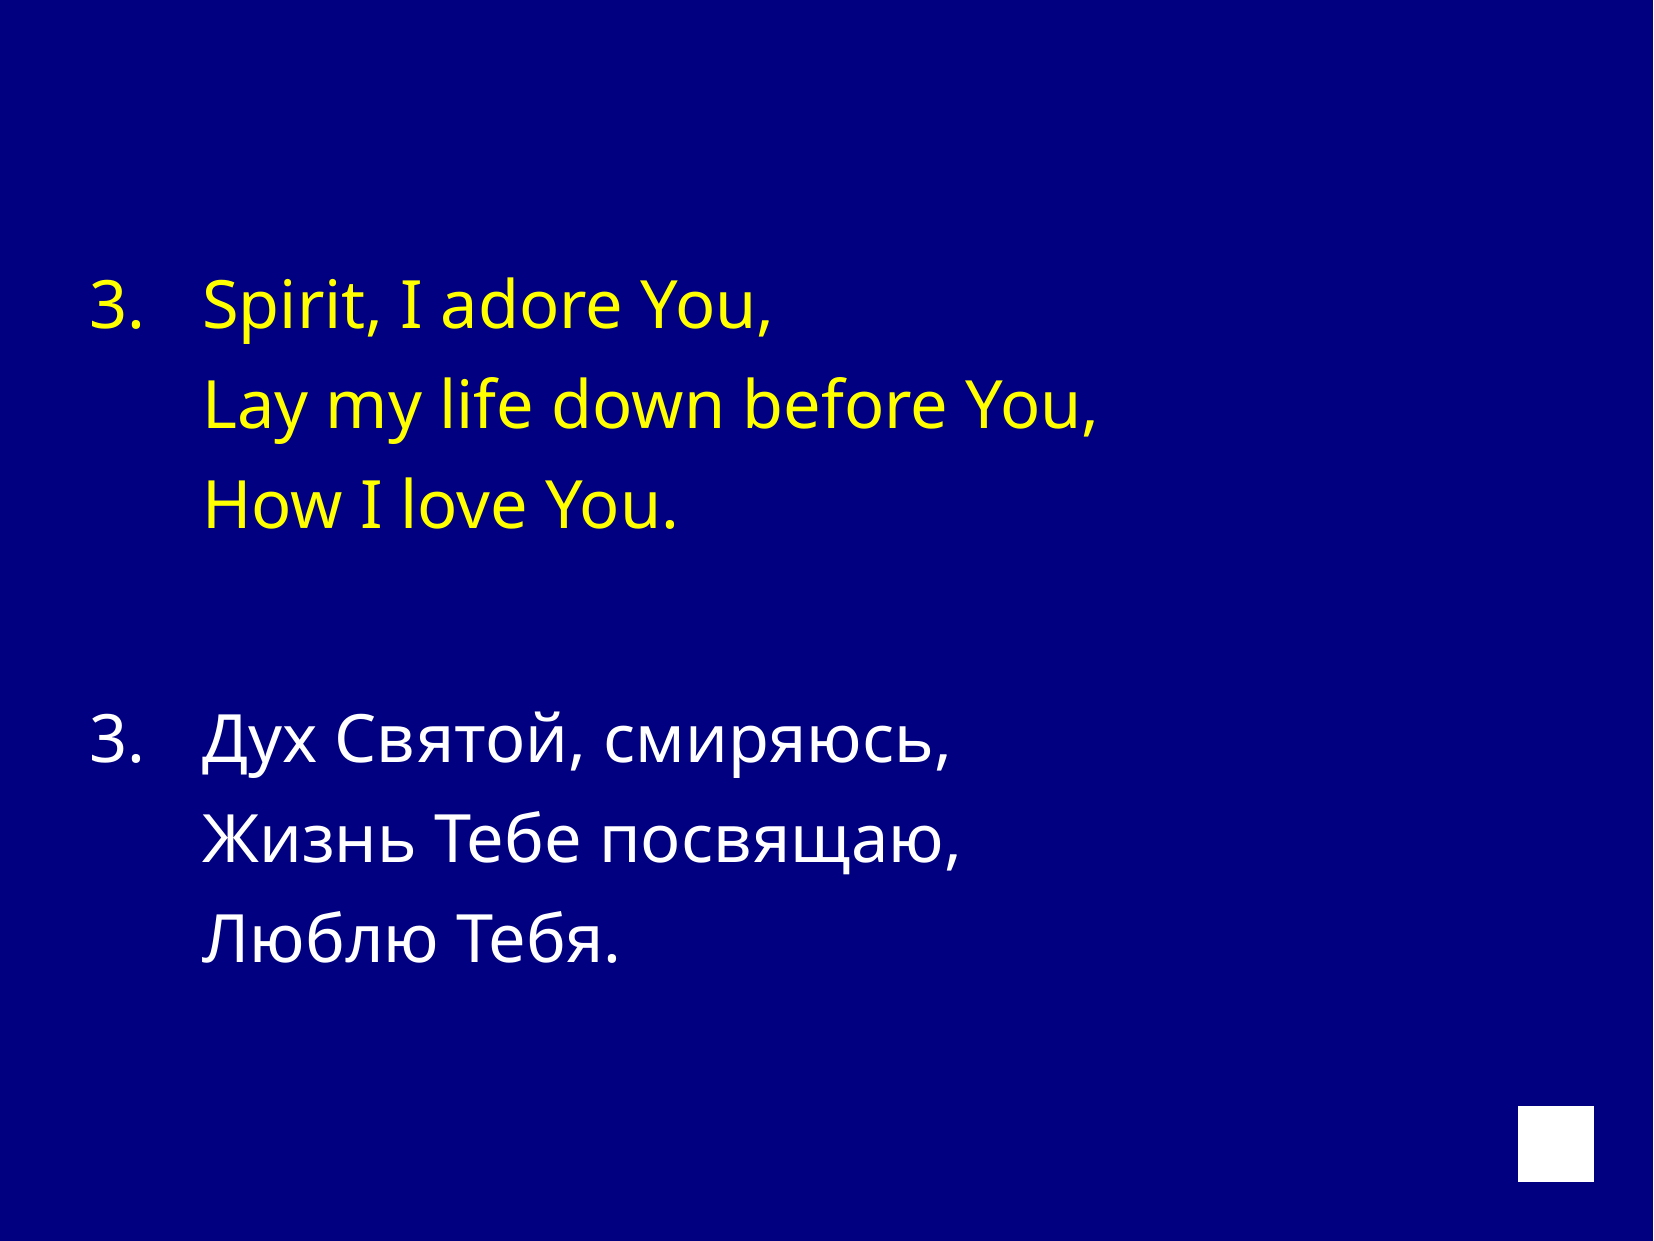

3.	Spirit, I adore You,
	Lay my life down before You,
	How I love You.
3.	Дух Святой, смиряюсь,
	Жизнь Тебе посвящаю,
	Люблю Тебя.